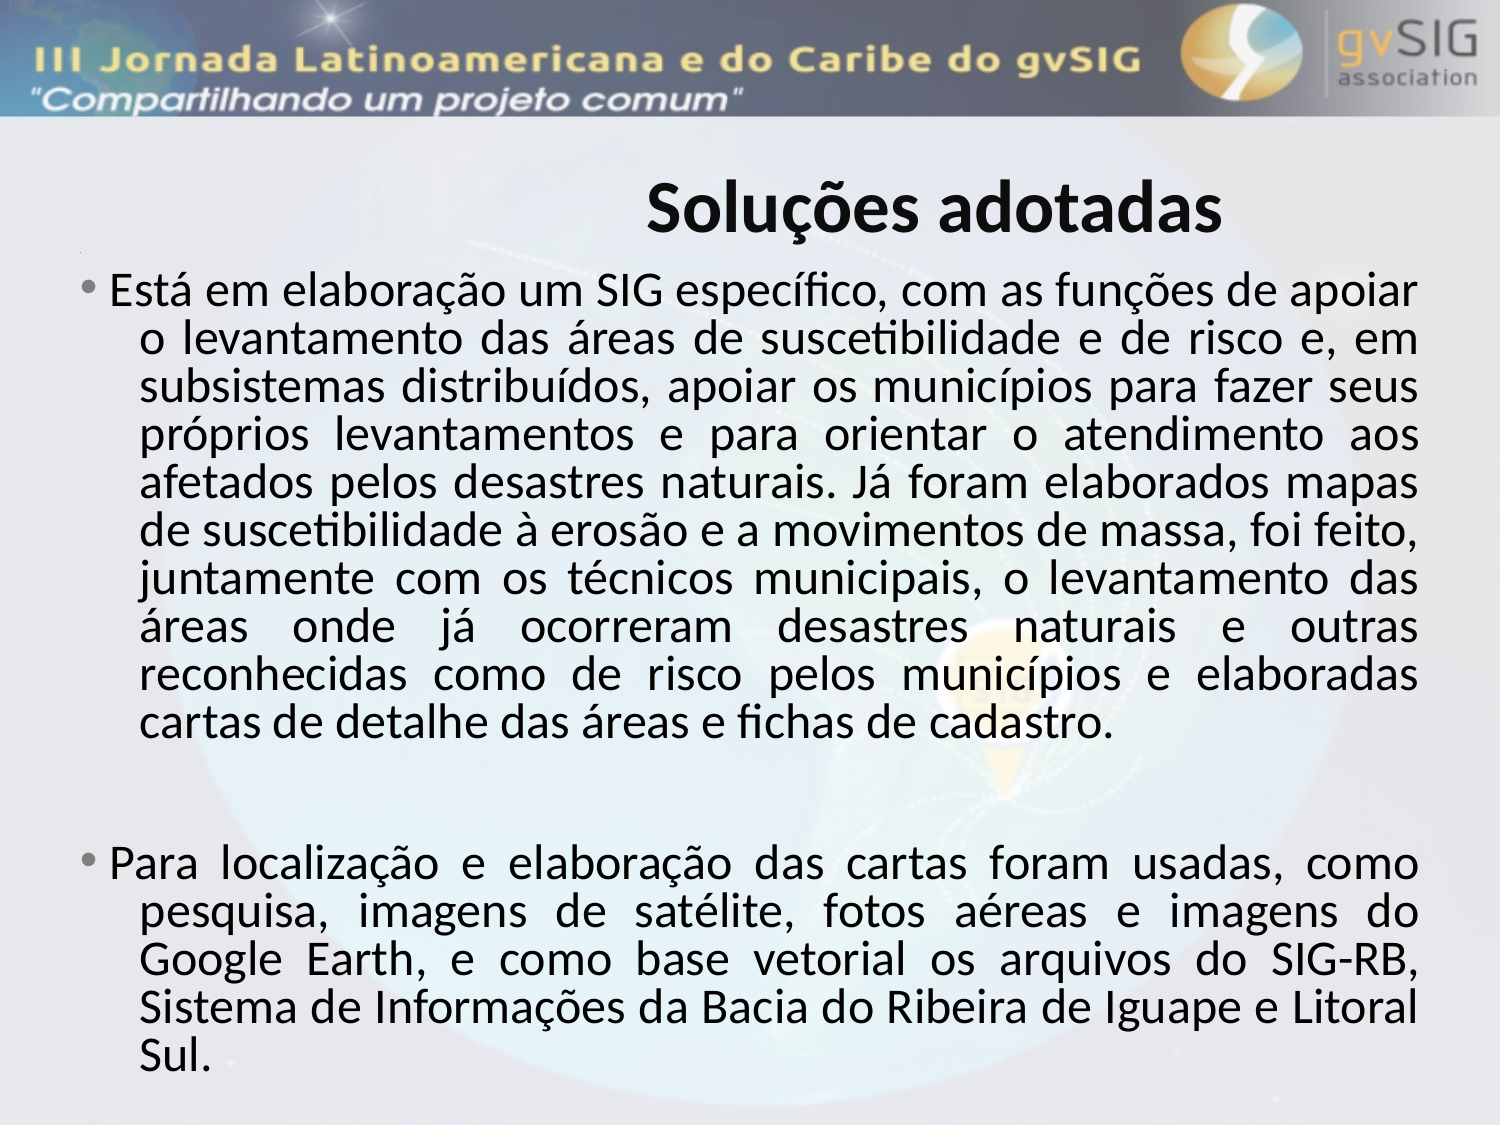

Soluções adotadas
# Está em elaboração um SIG específico, com as funções de apoiar o levantamento das áreas de suscetibilidade e de risco e, em subsistemas distribuídos, apoiar os municípios para fazer seus próprios levantamentos e para orientar o atendimento aos afetados pelos desastres naturais. Já foram elaborados mapas de suscetibilidade à erosão e a movimentos de massa, foi feito, juntamente com os técnicos municipais, o levantamento das áreas onde já ocorreram desastres naturais e outras reconhecidas como de risco pelos municípios e elaboradas cartas de detalhe das áreas e fichas de cadastro.
Para localização e elaboração das cartas foram usadas, como pesquisa, imagens de satélite, fotos aéreas e imagens do Google Earth, e como base vetorial os arquivos do SIG-RB, Sistema de Informações da Bacia do Ribeira de Iguape e Litoral Sul.